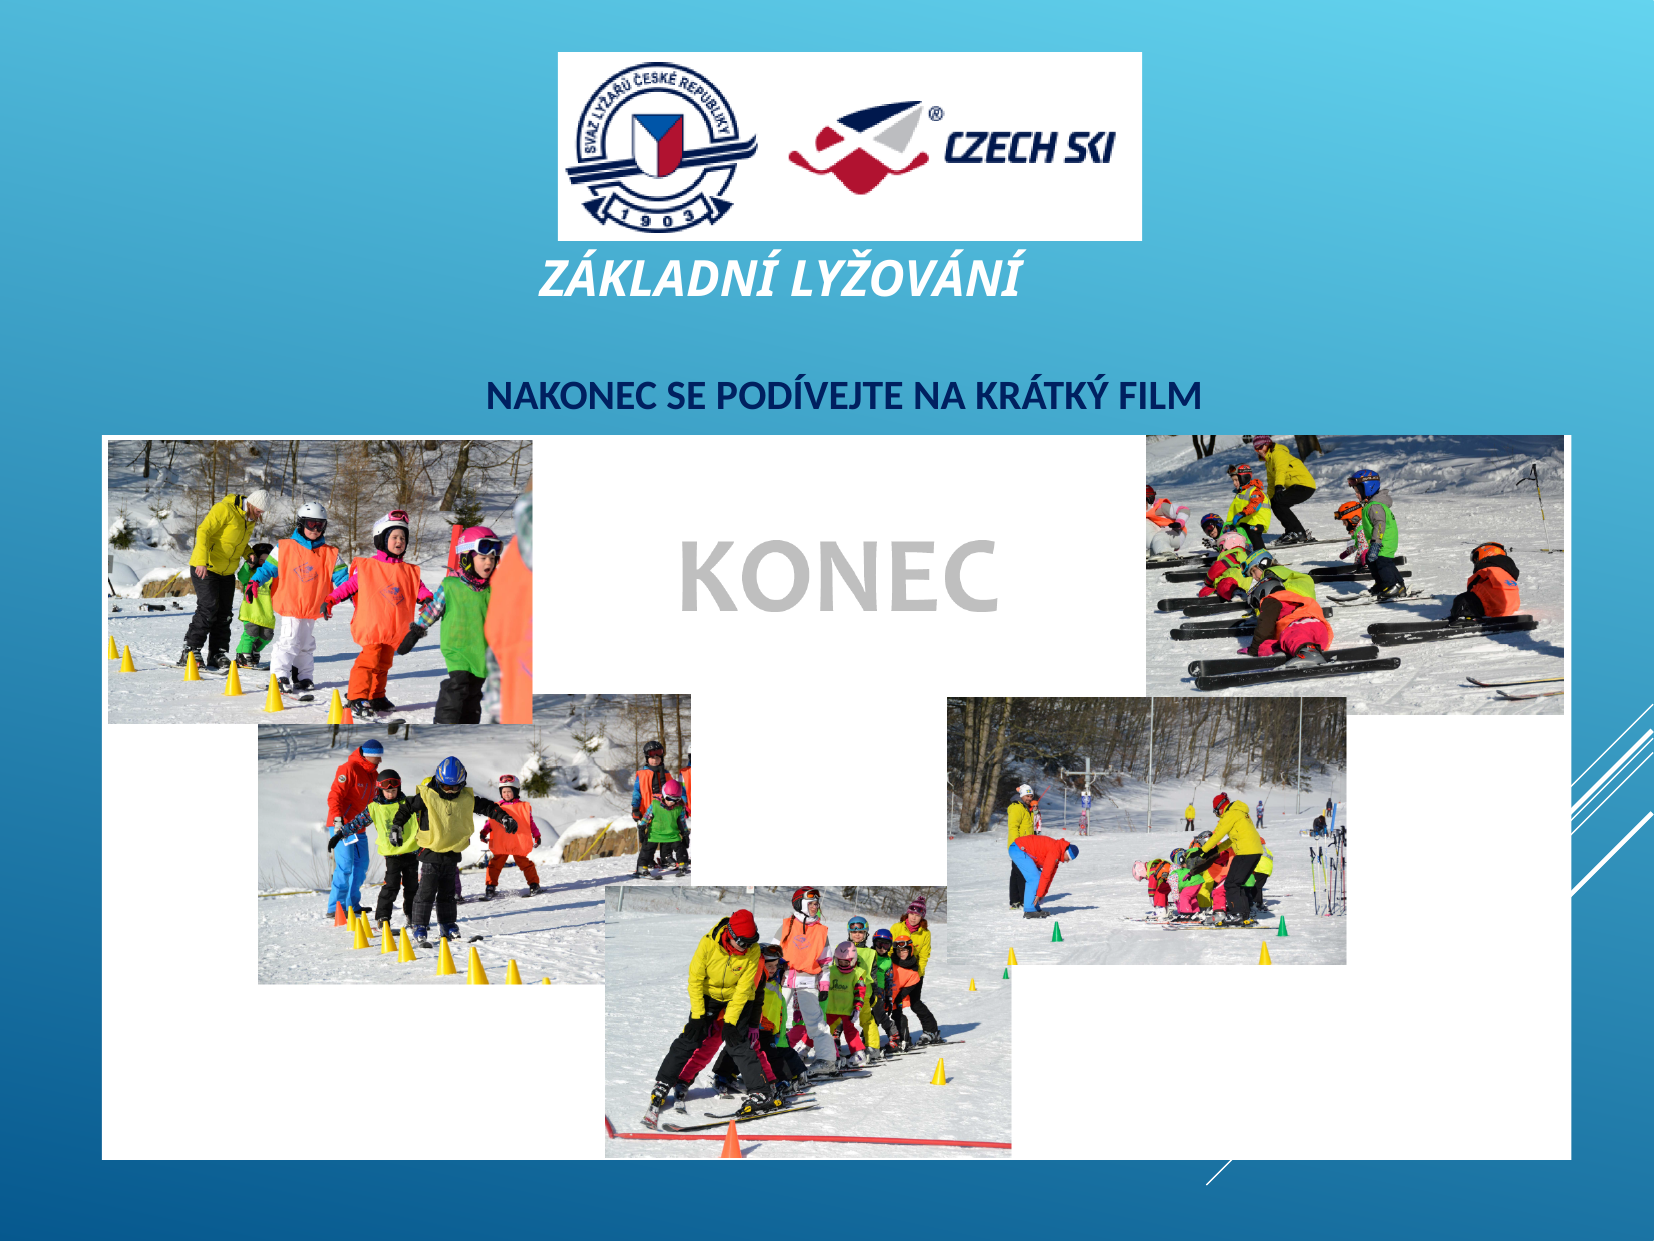

ZÁKLADNÍ LYŽOVÁNÍ
NAKONEC SE PODÍVEJTE NA KRÁTKÝ FILM